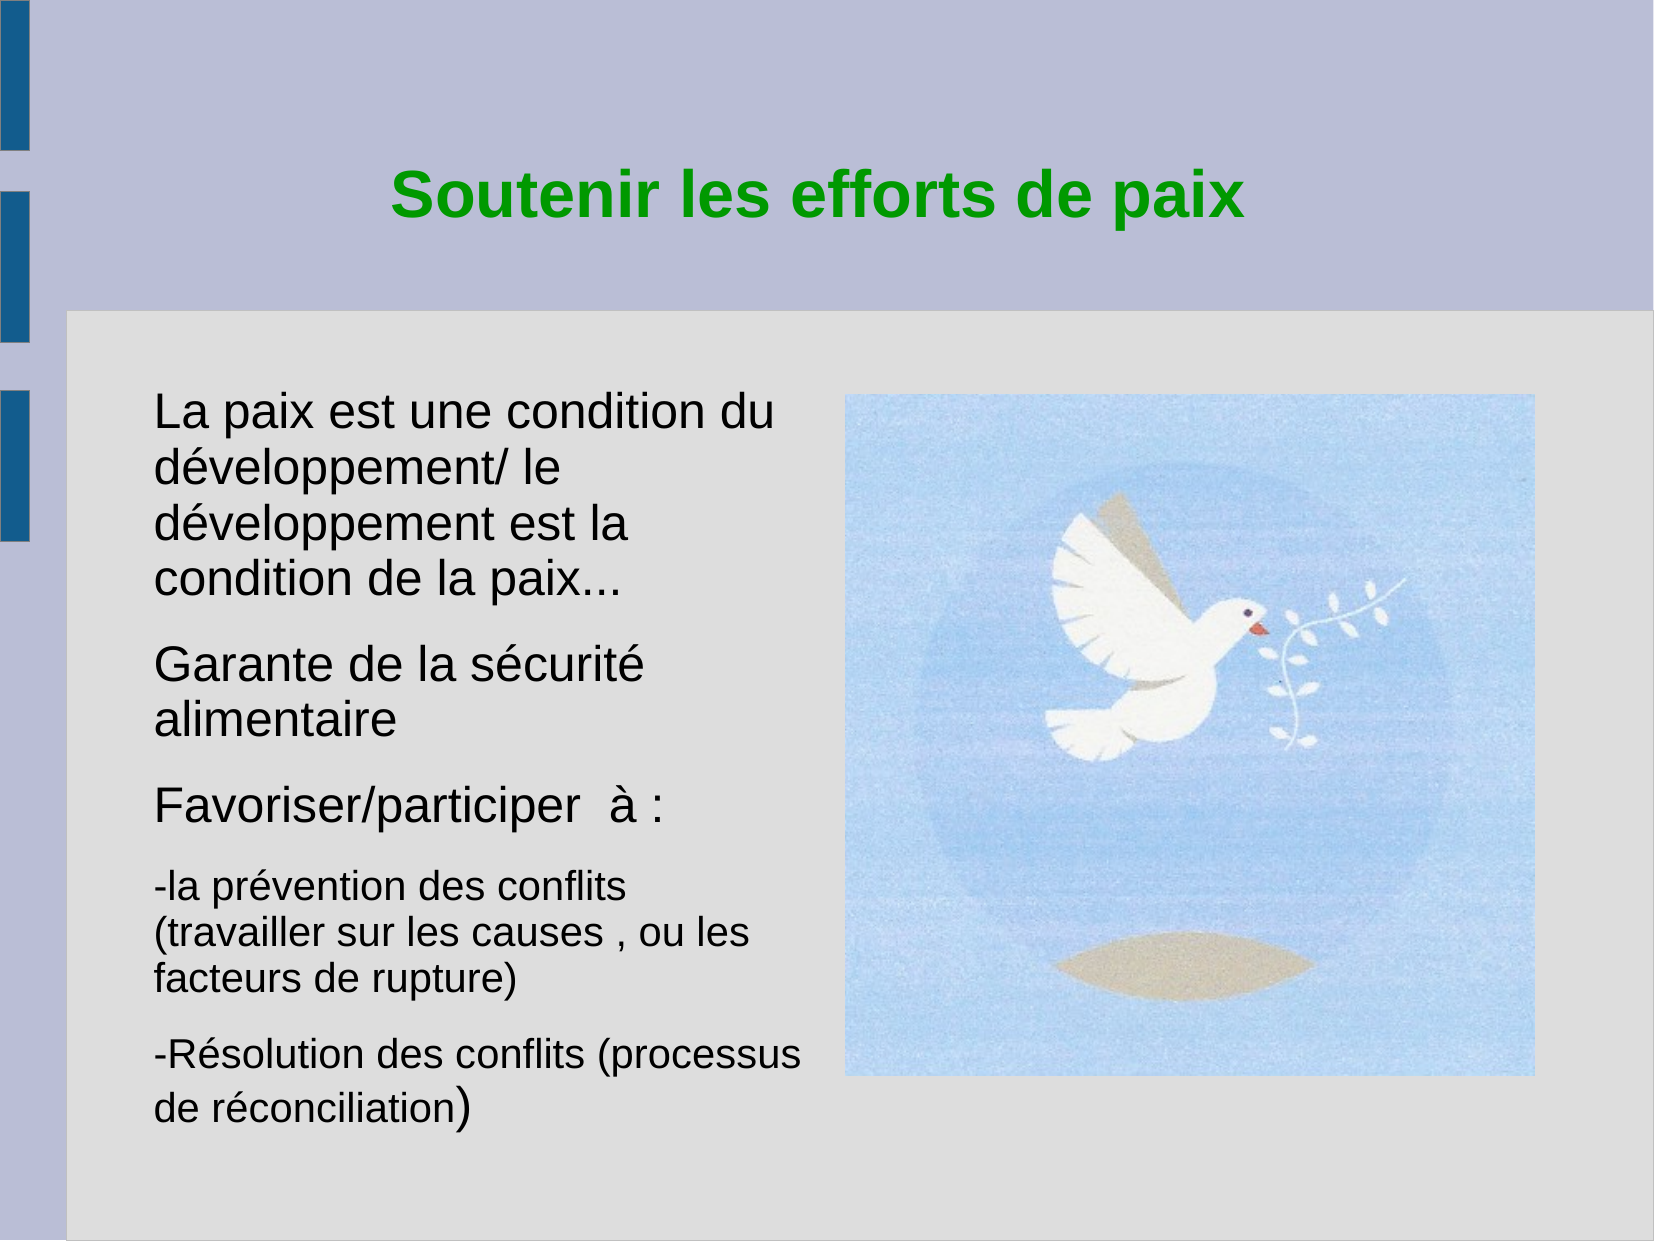

# Soutenir les efforts de paix
La paix est une condition du développement/ le développement est la condition de la paix...
Garante de la sécurité alimentaire
Favoriser/participer à :
-la prévention des conflits (travailler sur les causes , ou les facteurs de rupture)
-Résolution des conflits (processus de réconciliation)